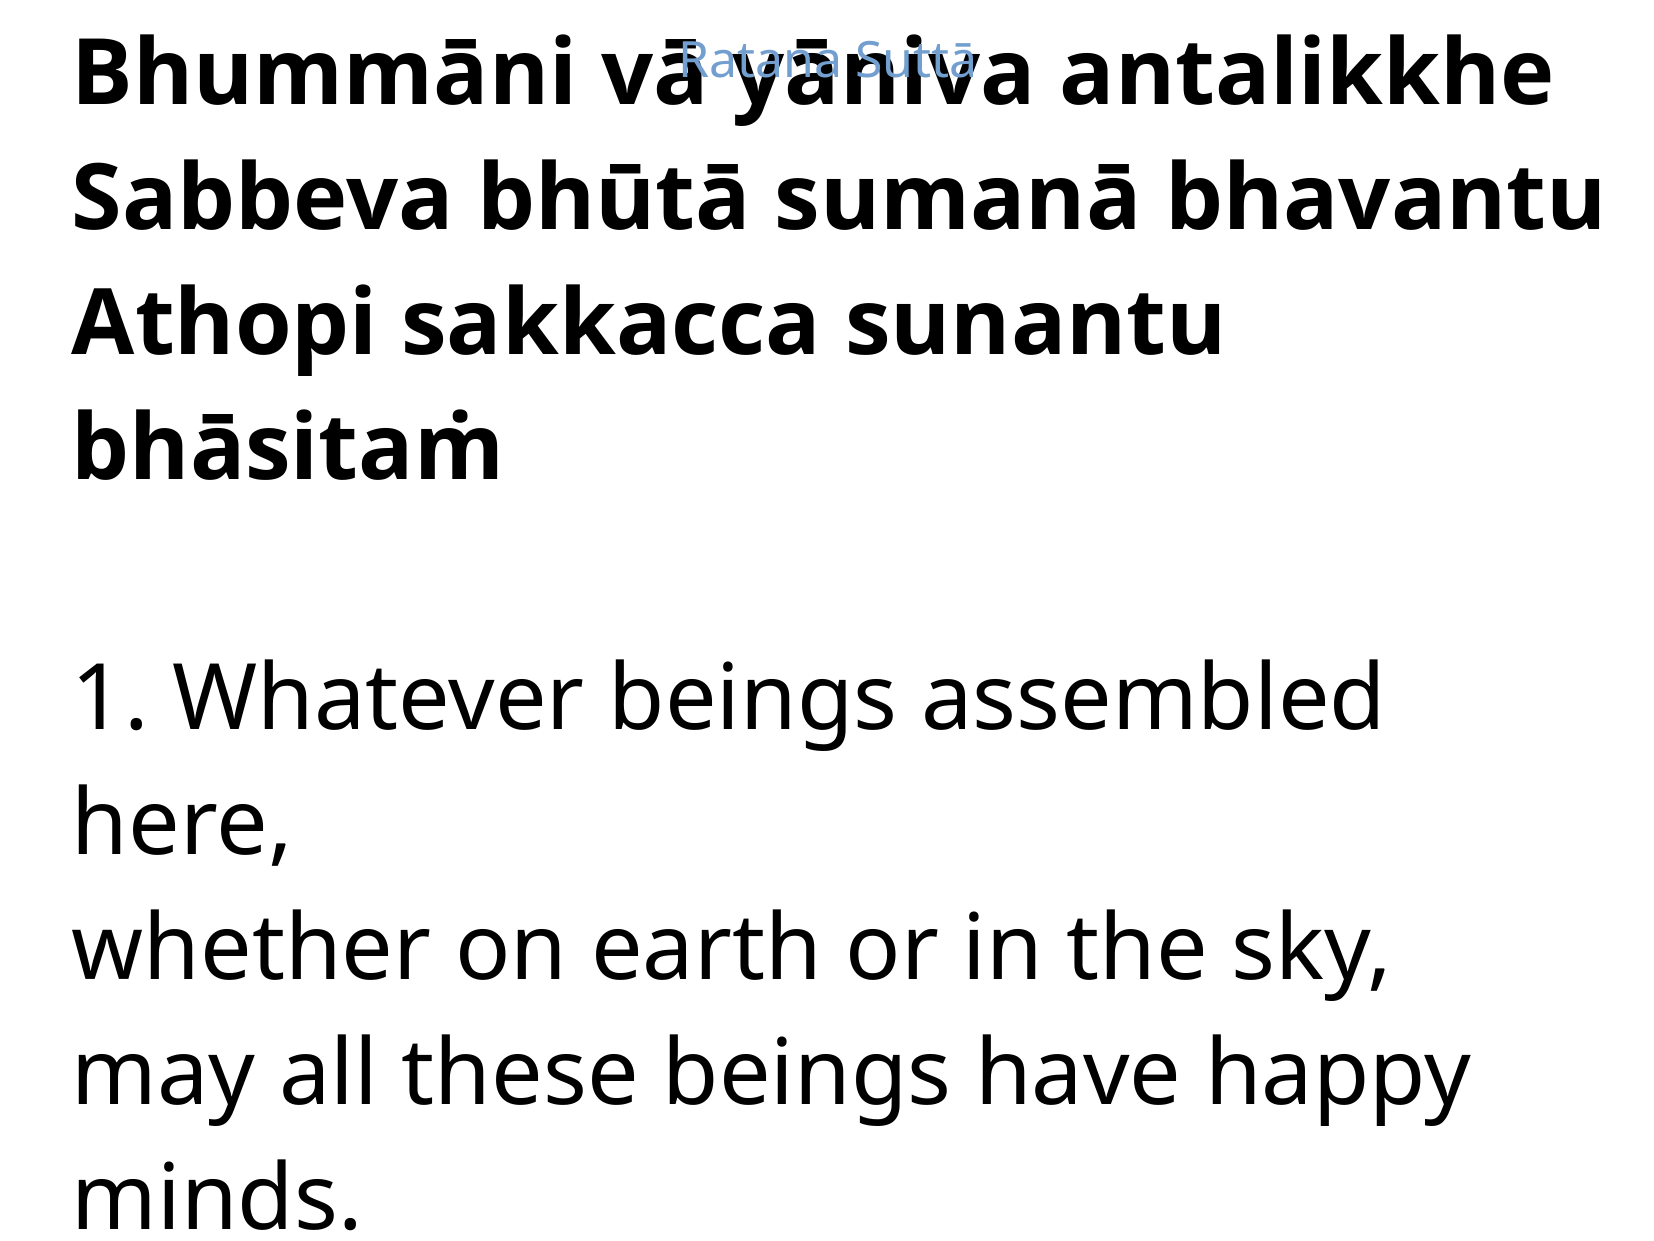

1. Yānīdha bhūtāni samāgatāni
Bhummāni vā yāniva antalikkhe
Sabbeva bhūtā sumanā bhavantu
Athopi sakkacca sunantu bhāsitaṁ
1. Whatever beings assembled here,
whether on earth or in the sky,
may all these beings have happy minds.
Listen closely to my words.
Ratana Suttā